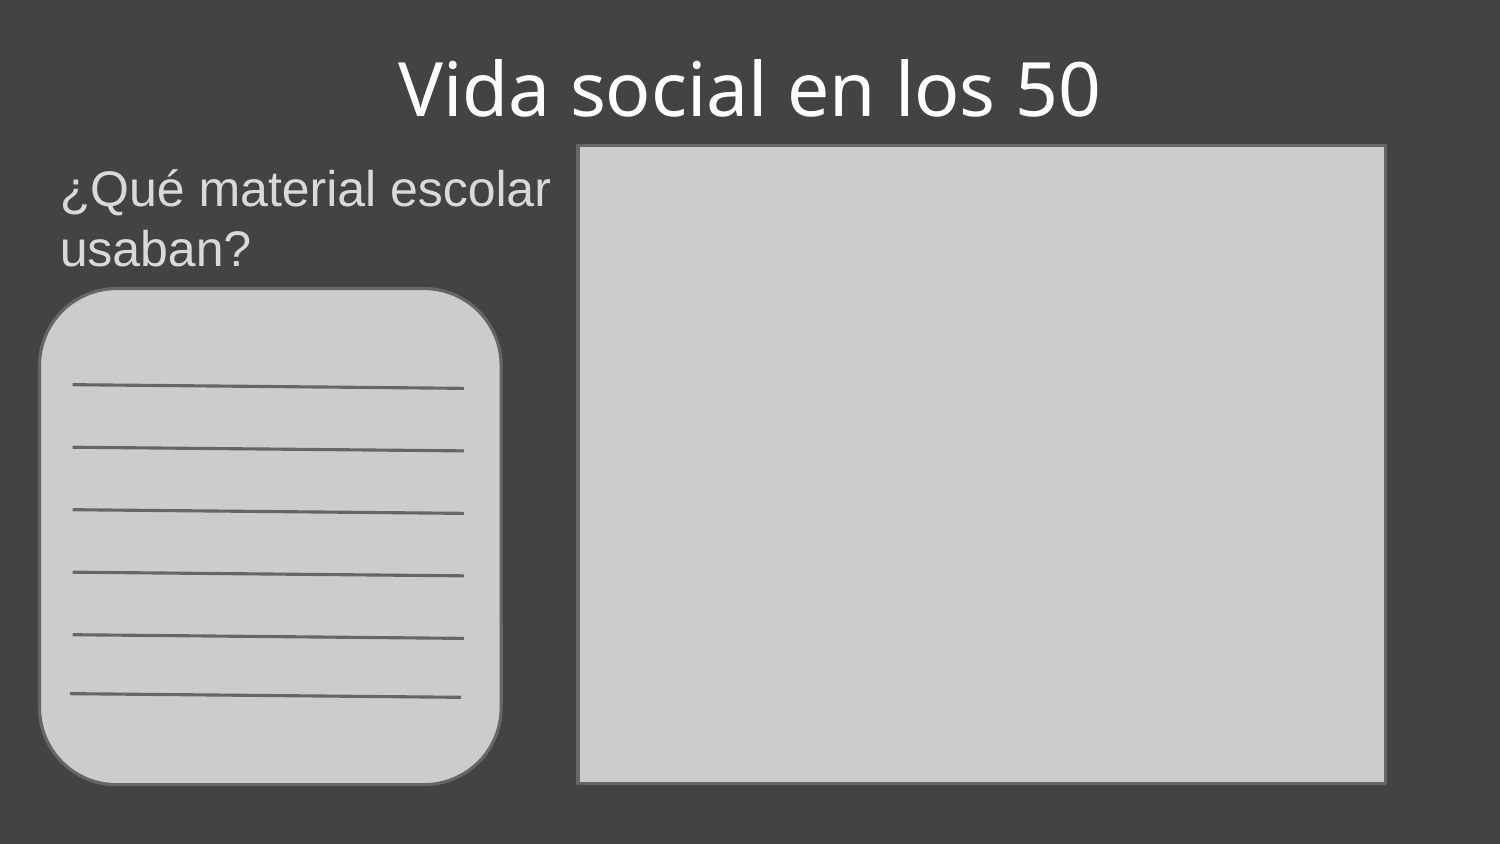

Vida social en los 50
¿Qué material escolar usaban?